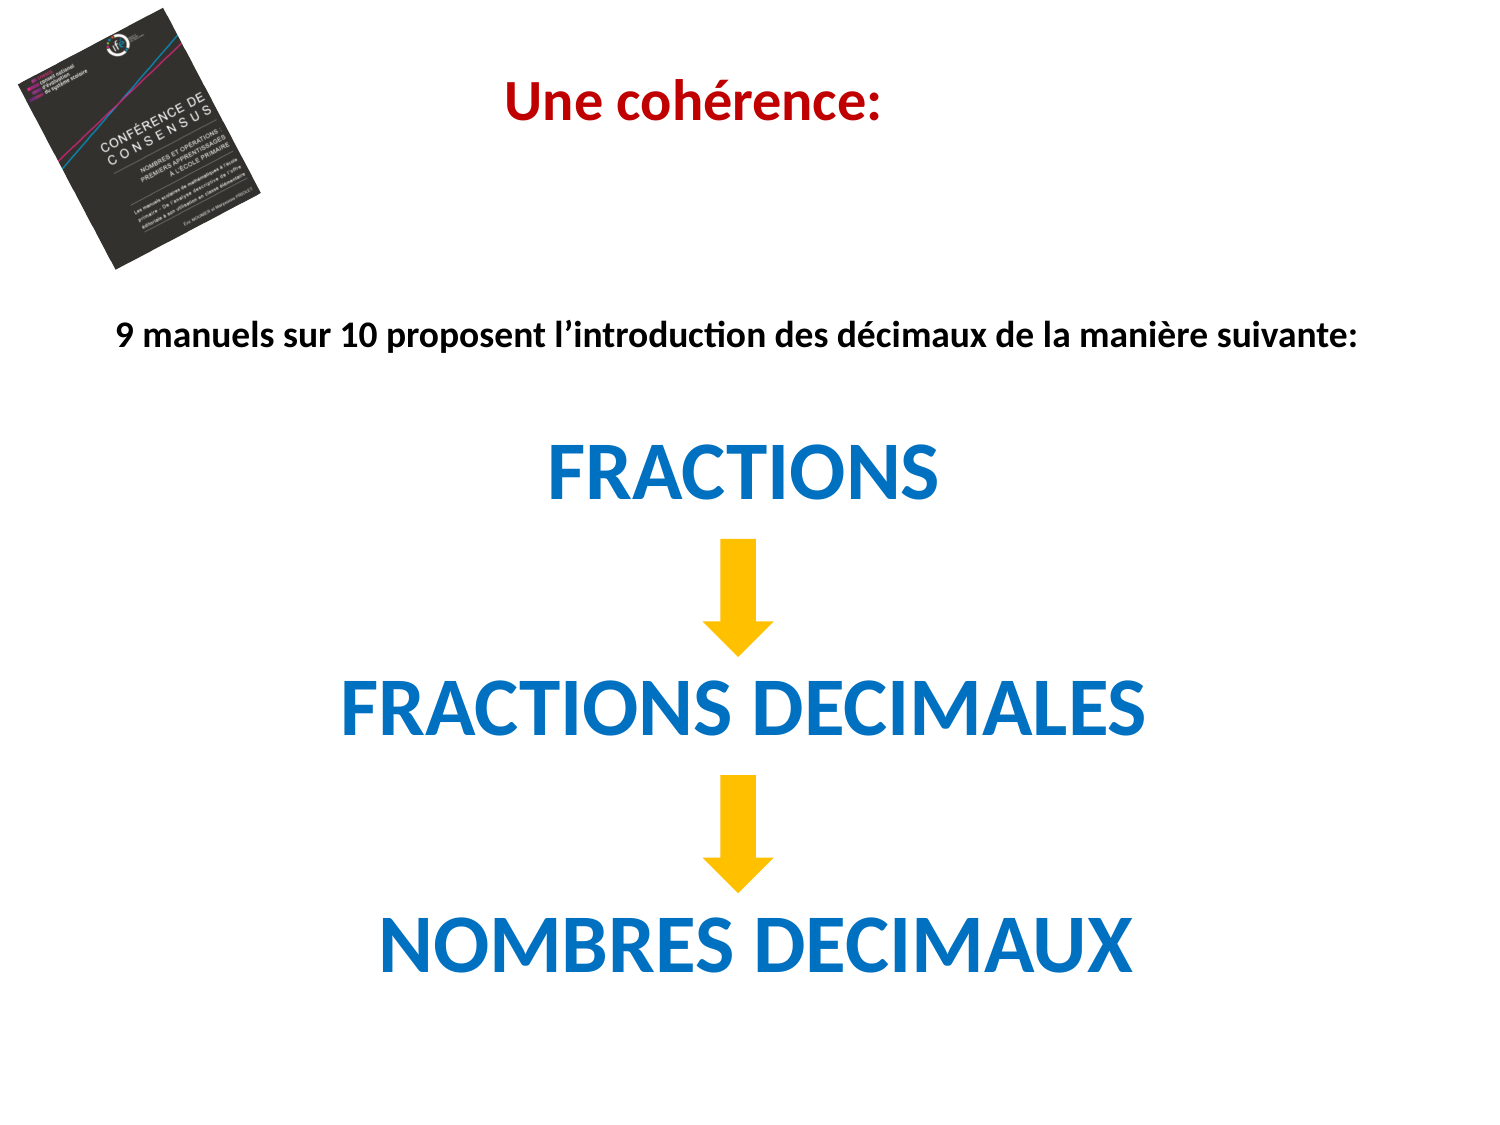

Une cohérence:
9 manuels sur 10 proposent l’introduction des décimaux de la manière suivante:
FRACTIONS
FRACTIONS DECIMALES
NOMBRES DECIMAUX